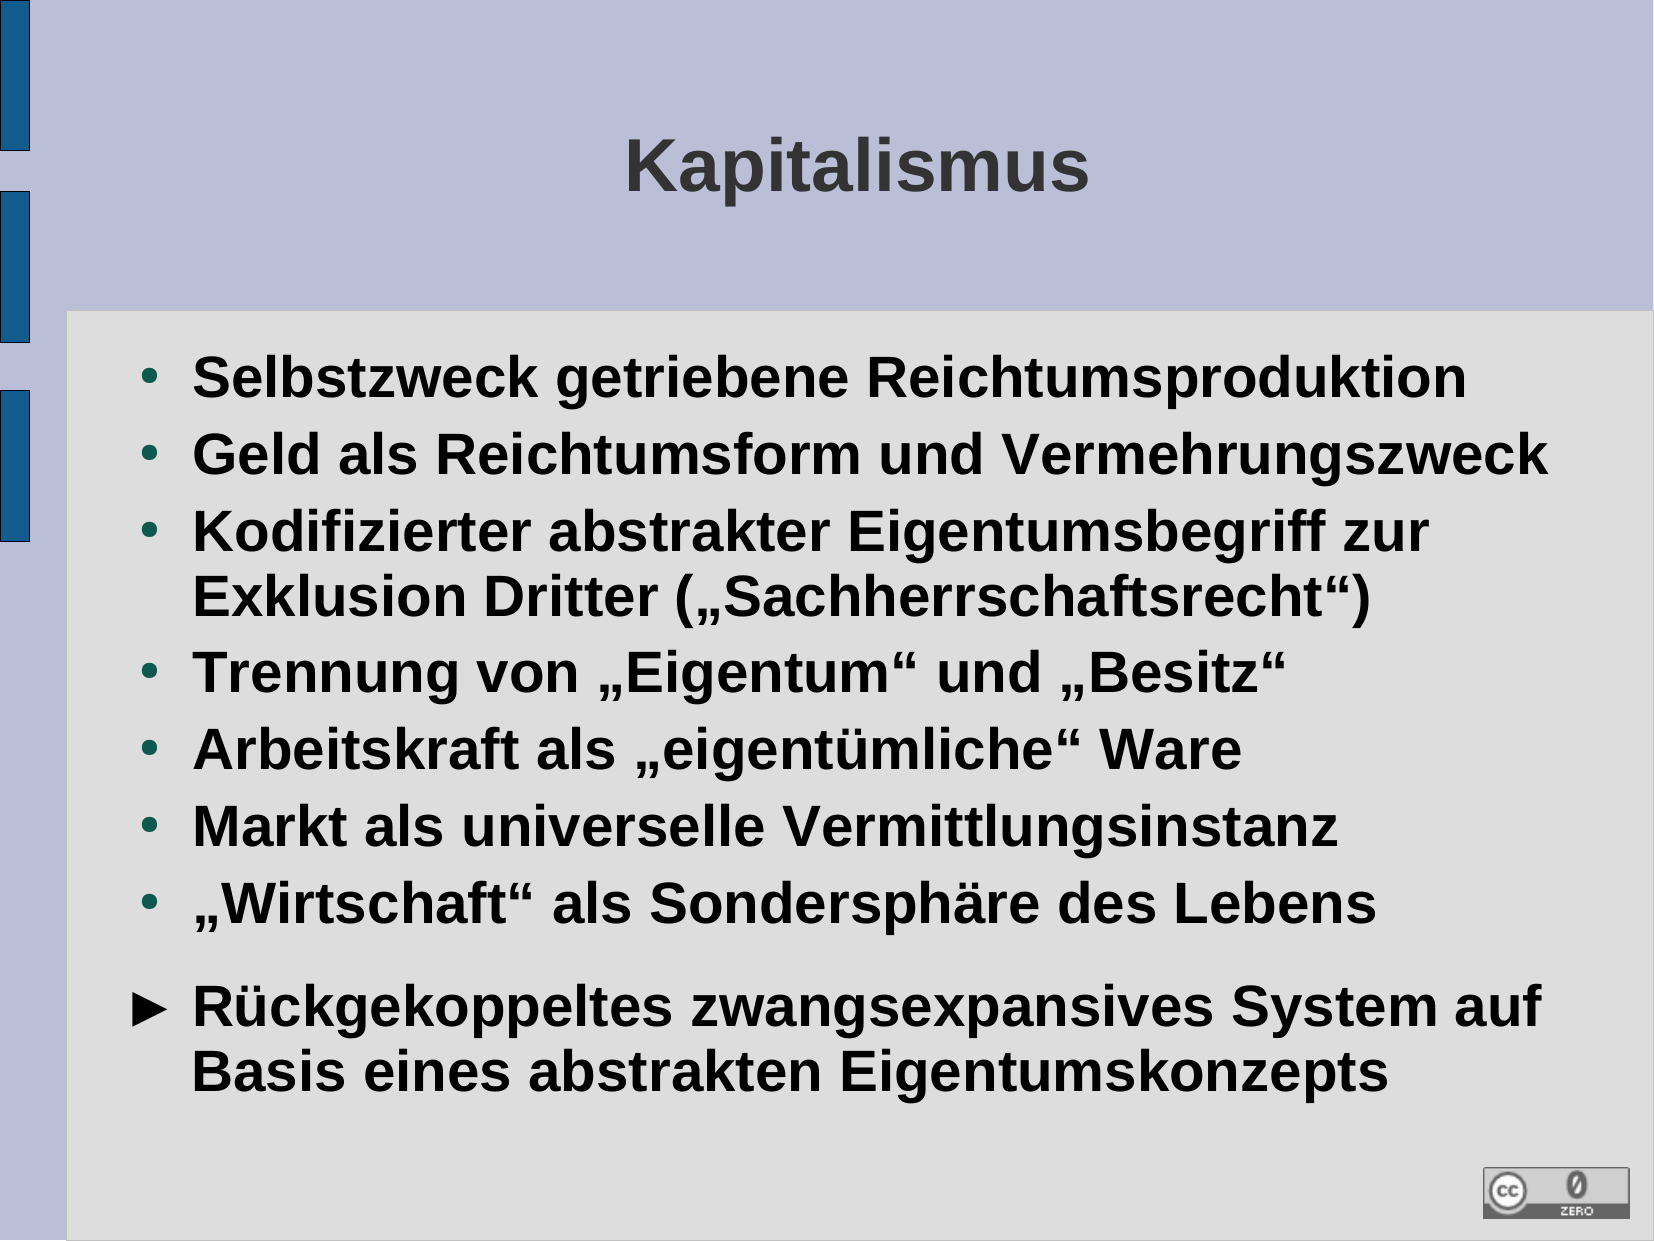

# Kapitalismus
Selbstzweck getriebene Reichtumsproduktion
Geld als Reichtumsform und Vermehrungszweck
Kodifizierter abstrakter Eigentumsbegriff zur Exklusion Dritter („Sachherrschaftsrecht“)
Trennung von „Eigentum“ und „Besitz“
Arbeitskraft als „eigentümliche“ Ware
Markt als universelle Vermittlungsinstanz
„Wirtschaft“ als Sondersphäre des Lebens
► Rückgekoppeltes zwangsexpansives System auf
 Basis eines abstrakten Eigentumskonzepts